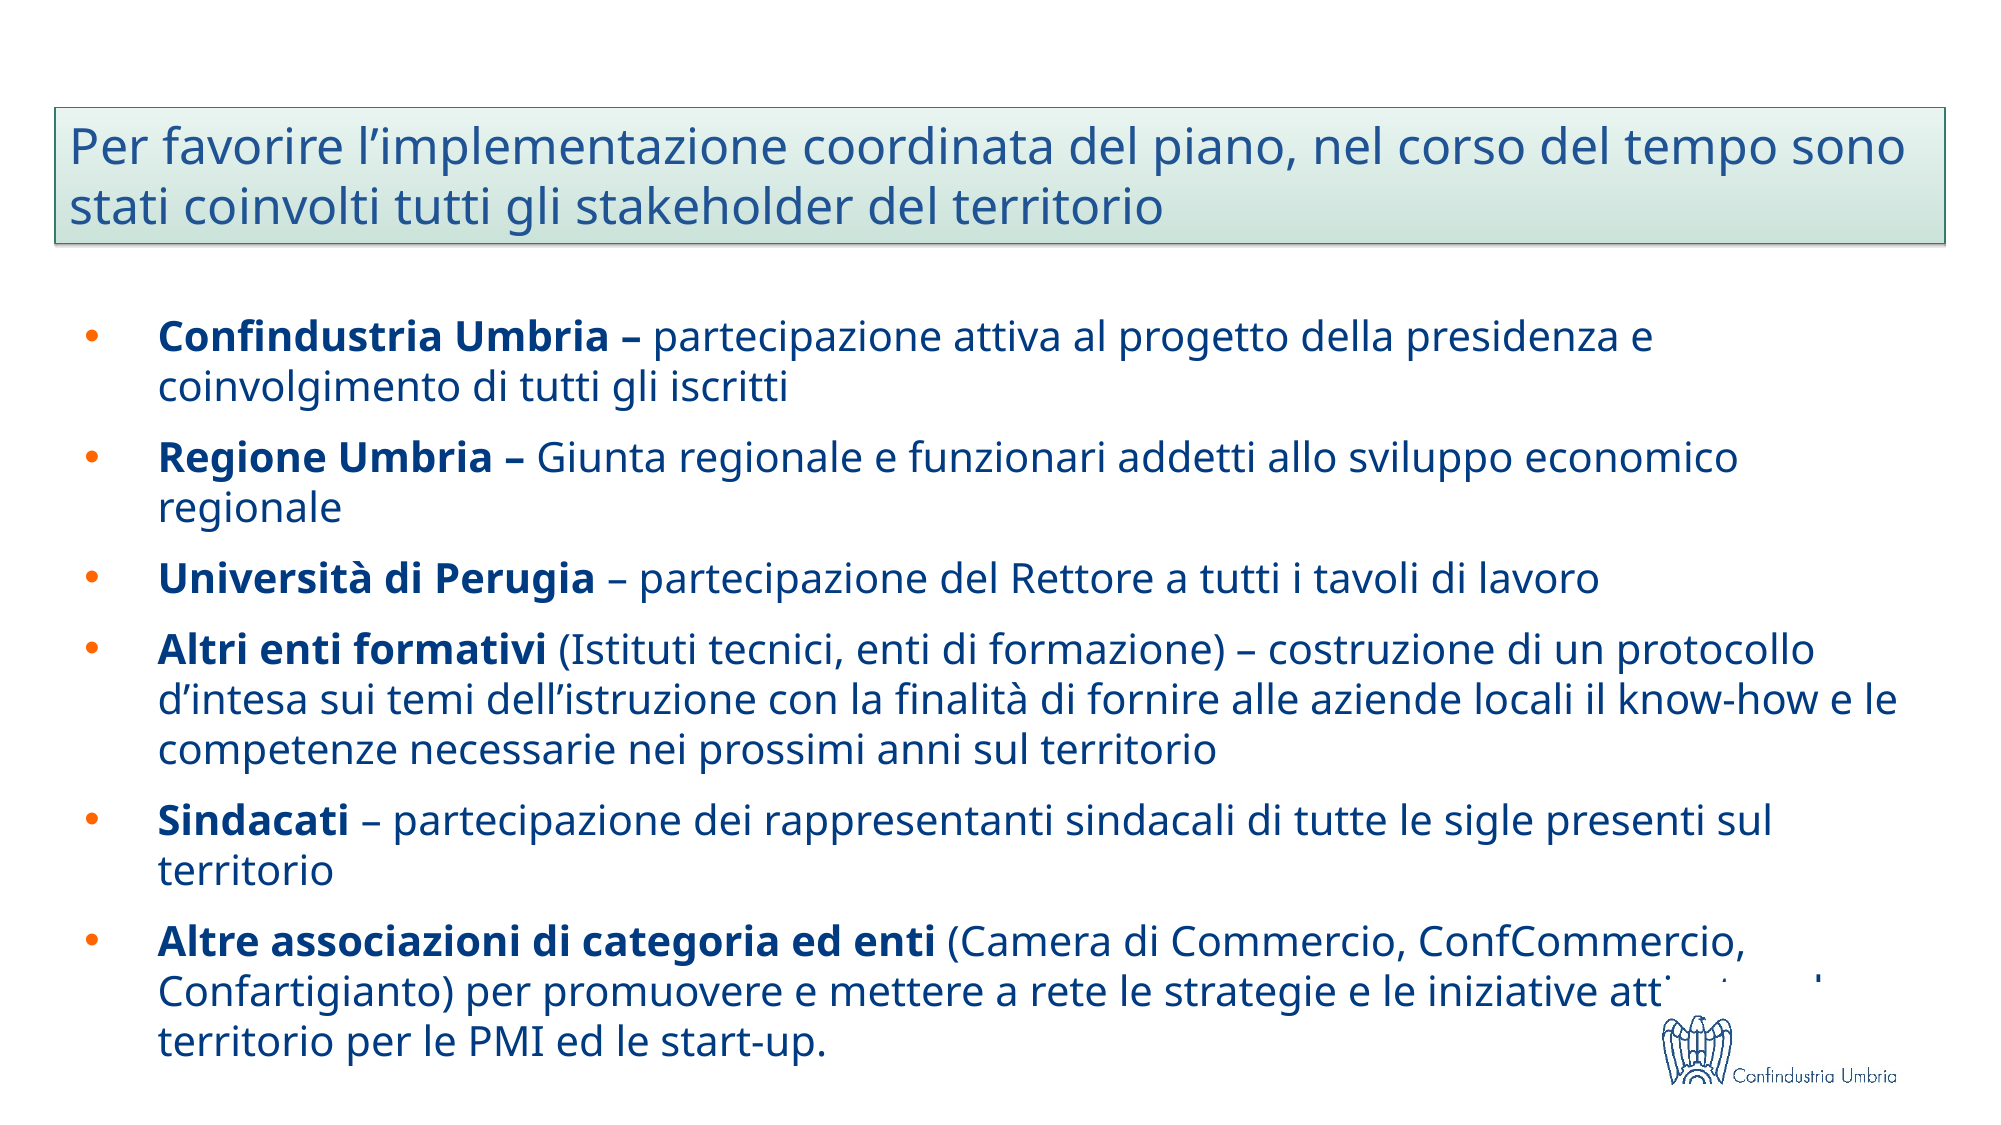

Per favorire l’implementazione coordinata del piano, nel corso del tempo sono stati coinvolti tutti gli stakeholder del territorio
# Confindustria Umbria – partecipazione attiva al progetto della presidenza e coinvolgimento di tutti gli iscritti
Regione Umbria – Giunta regionale e funzionari addetti allo sviluppo economico regionale
Università di Perugia – partecipazione del Rettore a tutti i tavoli di lavoro
Altri enti formativi (Istituti tecnici, enti di formazione) – costruzione di un protocollo d’intesa sui temi dell’istruzione con la finalità di fornire alle aziende locali il know-how e le competenze necessarie nei prossimi anni sul territorio
Sindacati – partecipazione dei rappresentanti sindacali di tutte le sigle presenti sul territorio
Altre associazioni di categoria ed enti (Camera di Commercio, ConfCommercio, Confartigianto) per promuovere e mettere a rete le strategie e le iniziative attivate sul territorio per le PMI ed le start-up.